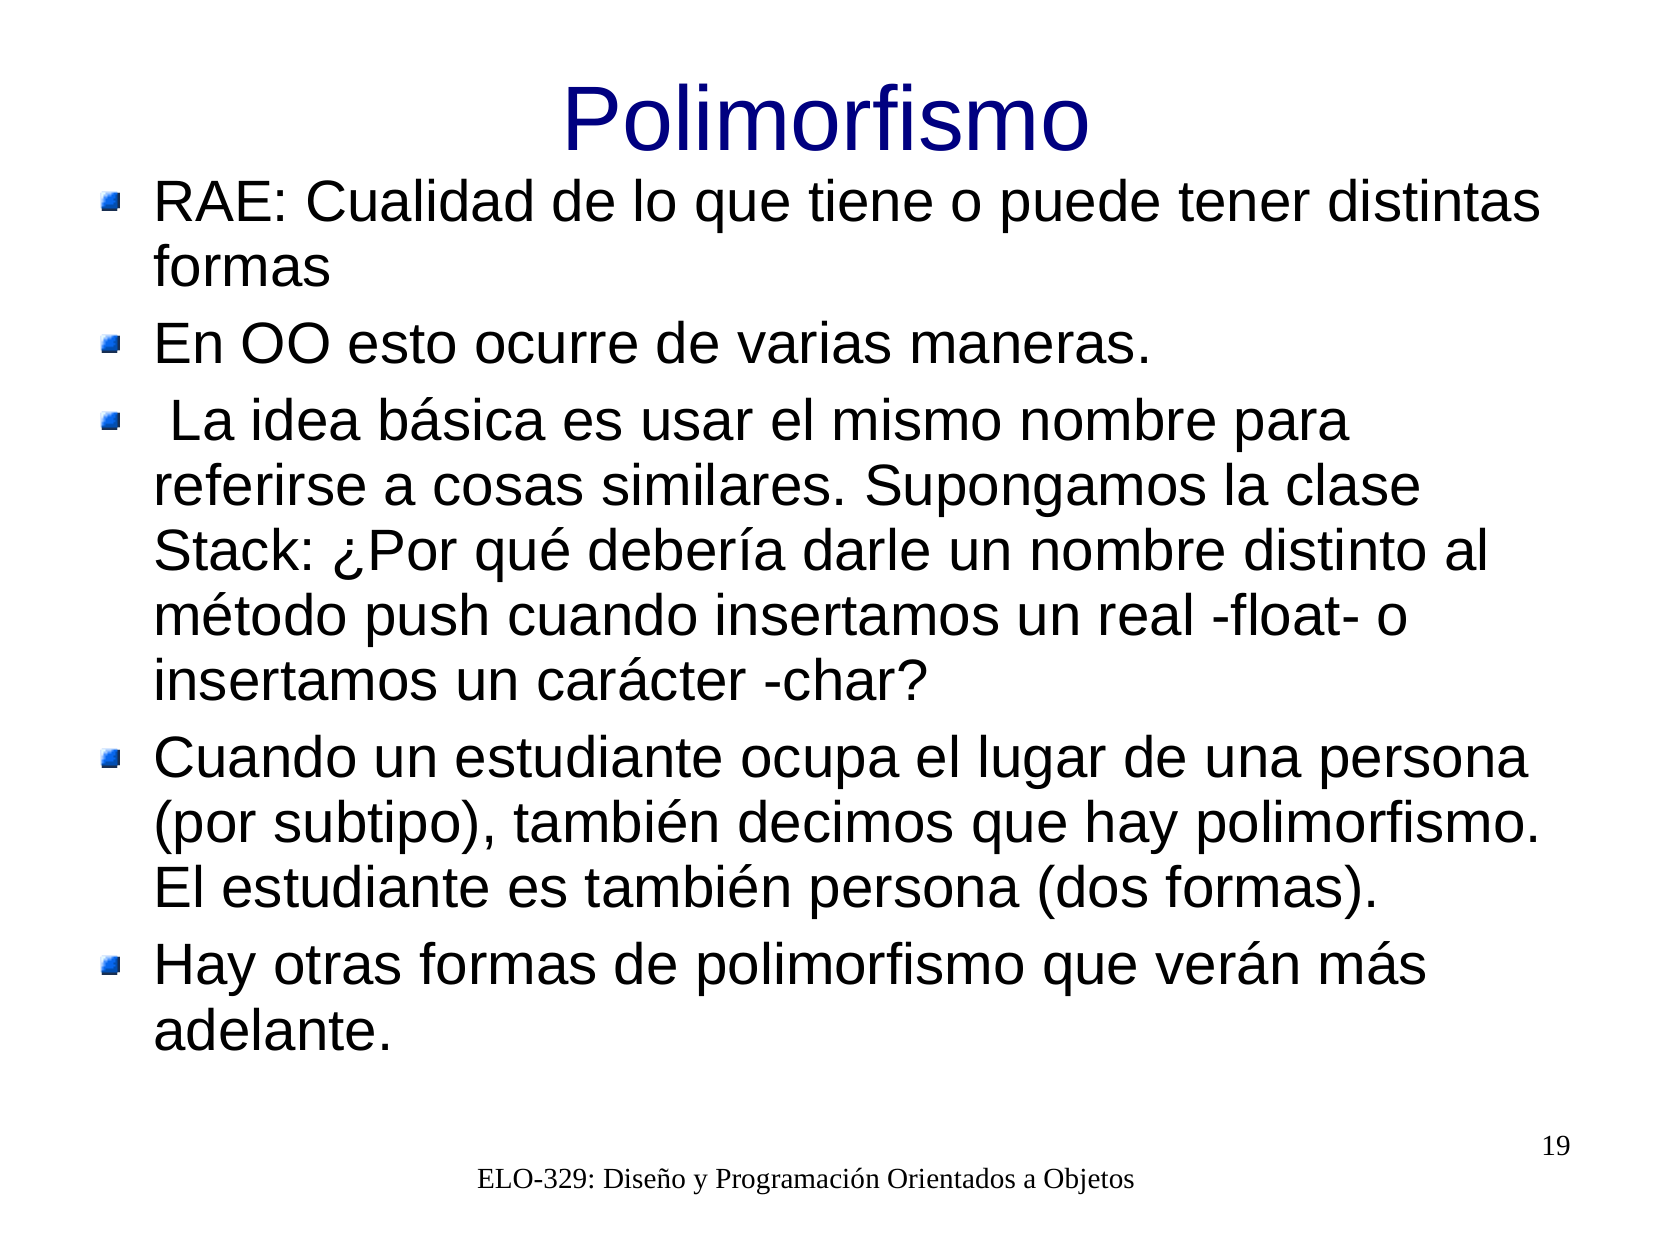

# Polimorfismo
RAE: Cualidad de lo que tiene o puede tener distintas formas
En OO esto ocurre de varias maneras.
 La idea básica es usar el mismo nombre para referirse a cosas similares. Supongamos la clase Stack: ¿Por qué debería darle un nombre distinto al método push cuando insertamos un real -float- o insertamos un carácter -char?
Cuando un estudiante ocupa el lugar de una persona (por subtipo), también decimos que hay polimorfismo. El estudiante es también persona (dos formas).
Hay otras formas de polimorfismo que verán más adelante.
19